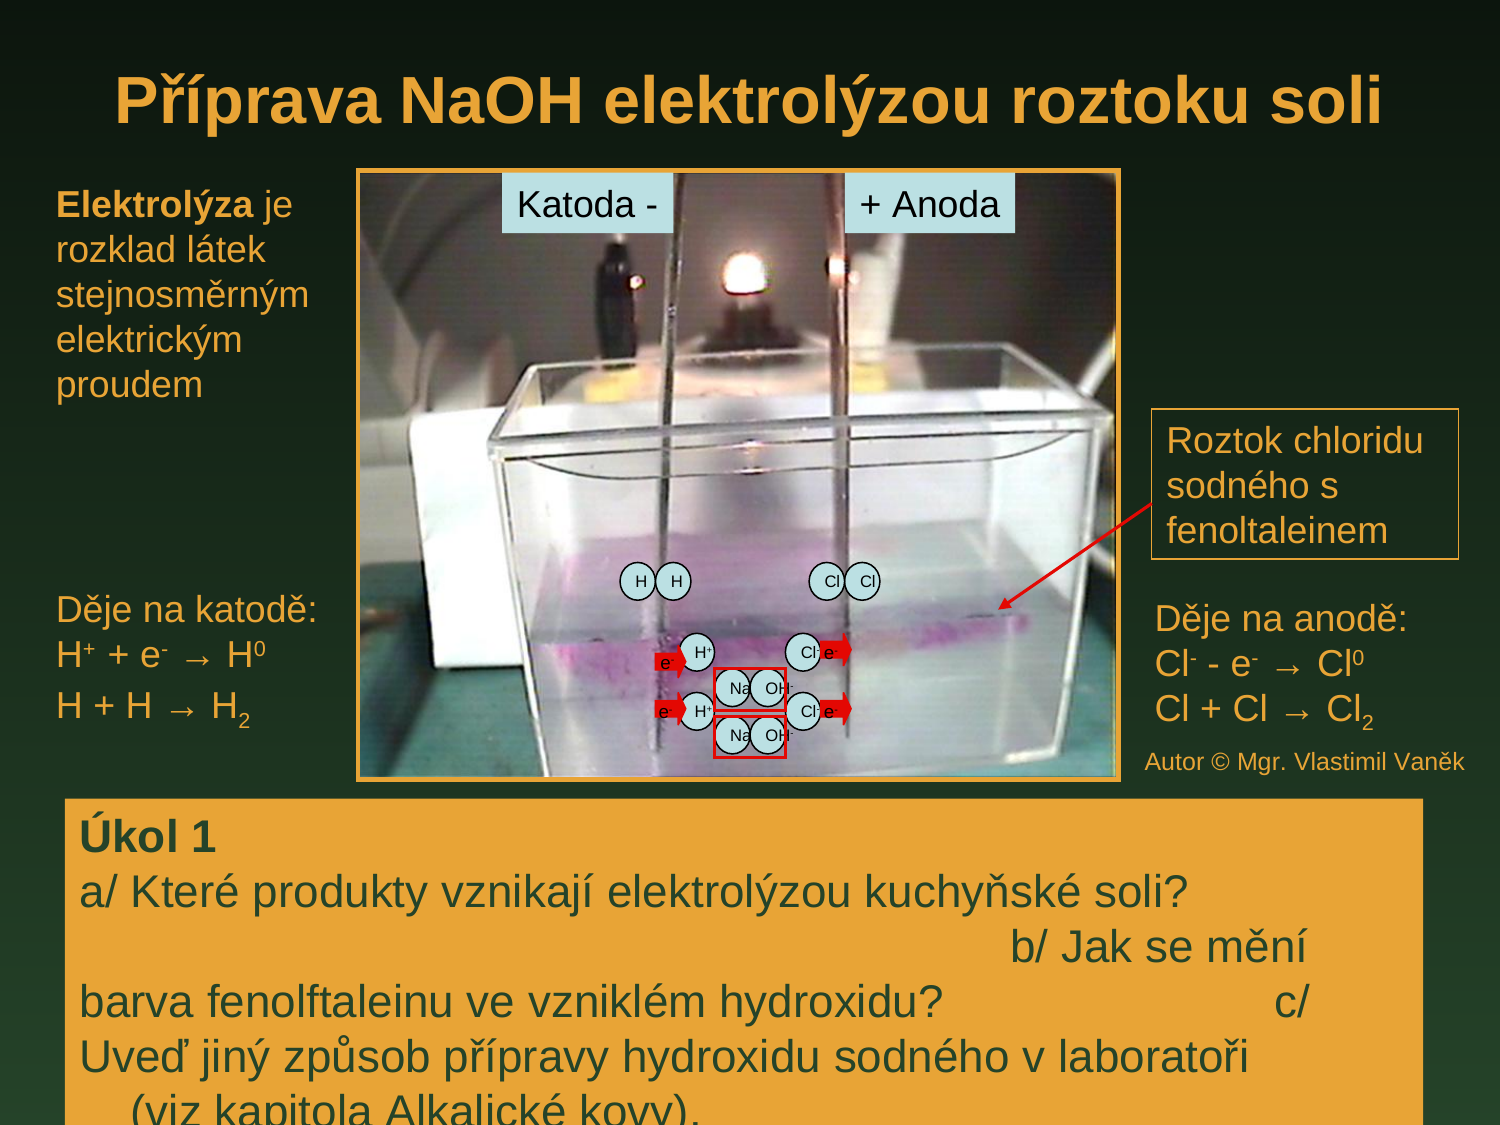

# Příprava NaOH elektrolýzou roztoku soli
Elektrolýza je
rozklad látek
stejnosměrnýmelektrickým
proudem
Děje na katodě:
H+ + e- → H0
H + H → H2
Katoda -
+ Anoda
Roztok chloridu sodného s fenoltaleinem
H
H
Cl
Cl
Děje na anodě: Cl- - e- → Cl0 Cl + Cl → Cl2
H+
Cl-
e-
 e-
Na+
OH-
e-
H+
Cl-
e-
Na+
OH-
Autor © Mgr. Vlastimil Vaněk
Úkol 1
a/ Které produkty vznikají elektrolýzou kuchyňské soli? b/ Jak se mění barva fenolftaleinu ve vzniklém hydroxidu? c/ Uveď jiný způsob přípravy hydroxidu sodného v laboratoři
 (viz kapitola Alkalické kovy).